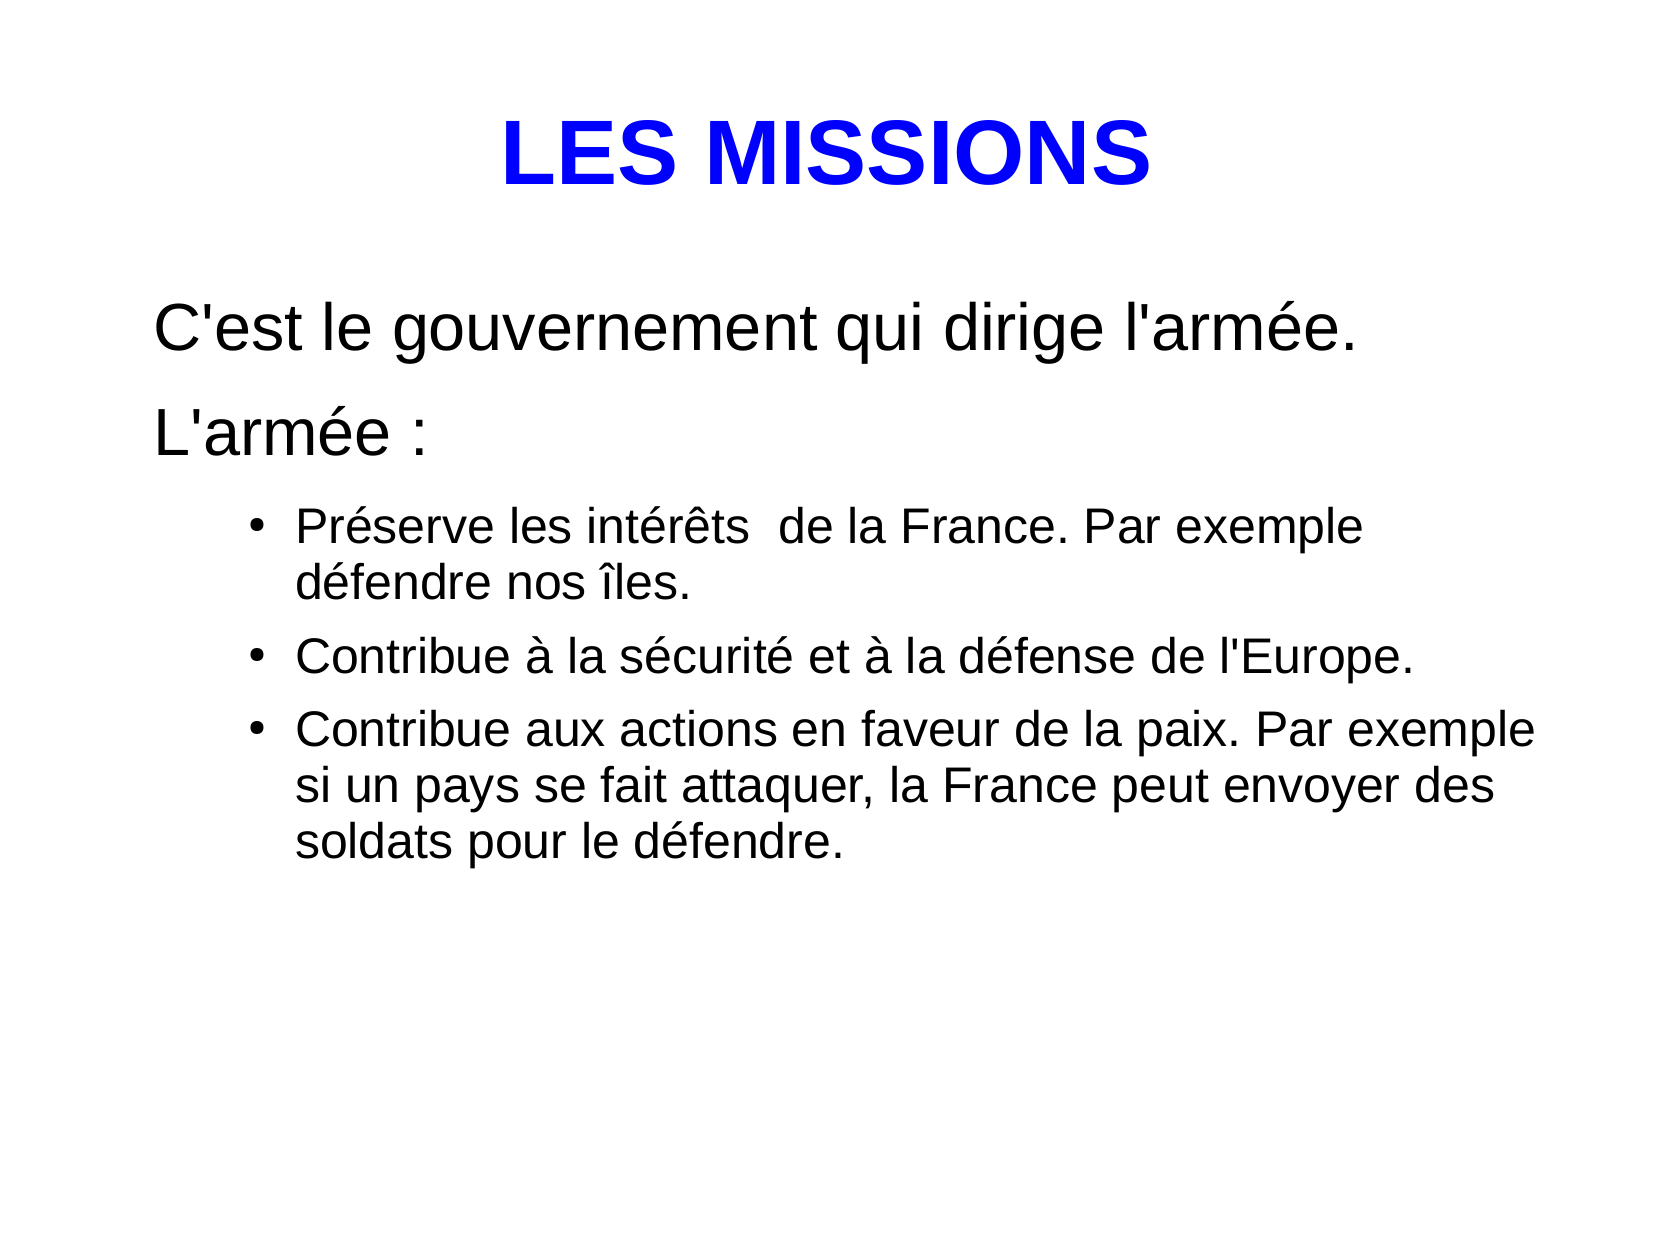

# LES MISSIONS
C'est le gouvernement qui dirige l'armée.
L'armée :
Préserve les intérêts de la France. Par exemple défendre nos îles.
Contribue à la sécurité et à la défense de l'Europe.
Contribue aux actions en faveur de la paix. Par exemple si un pays se fait attaquer, la France peut envoyer des soldats pour le défendre.